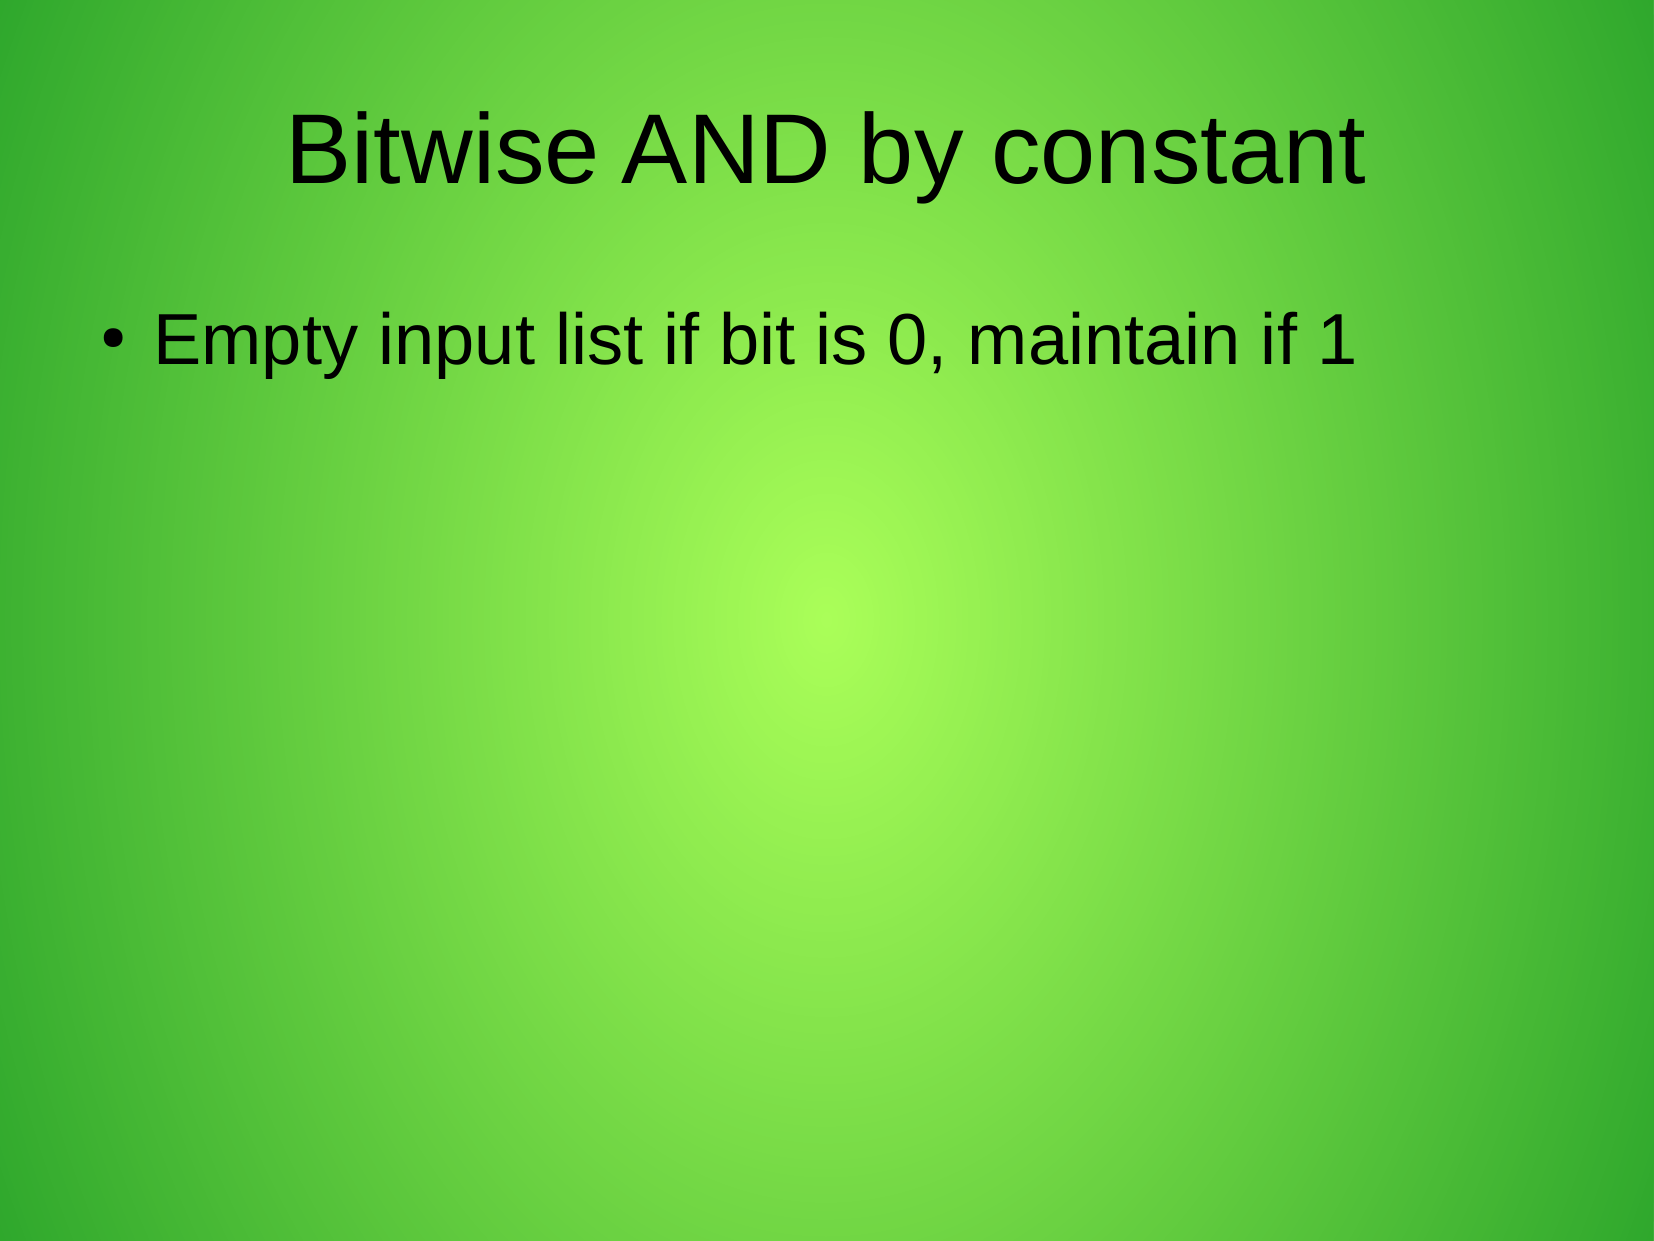

# Bitwise AND by constant
Empty input list if bit is 0, maintain if 1